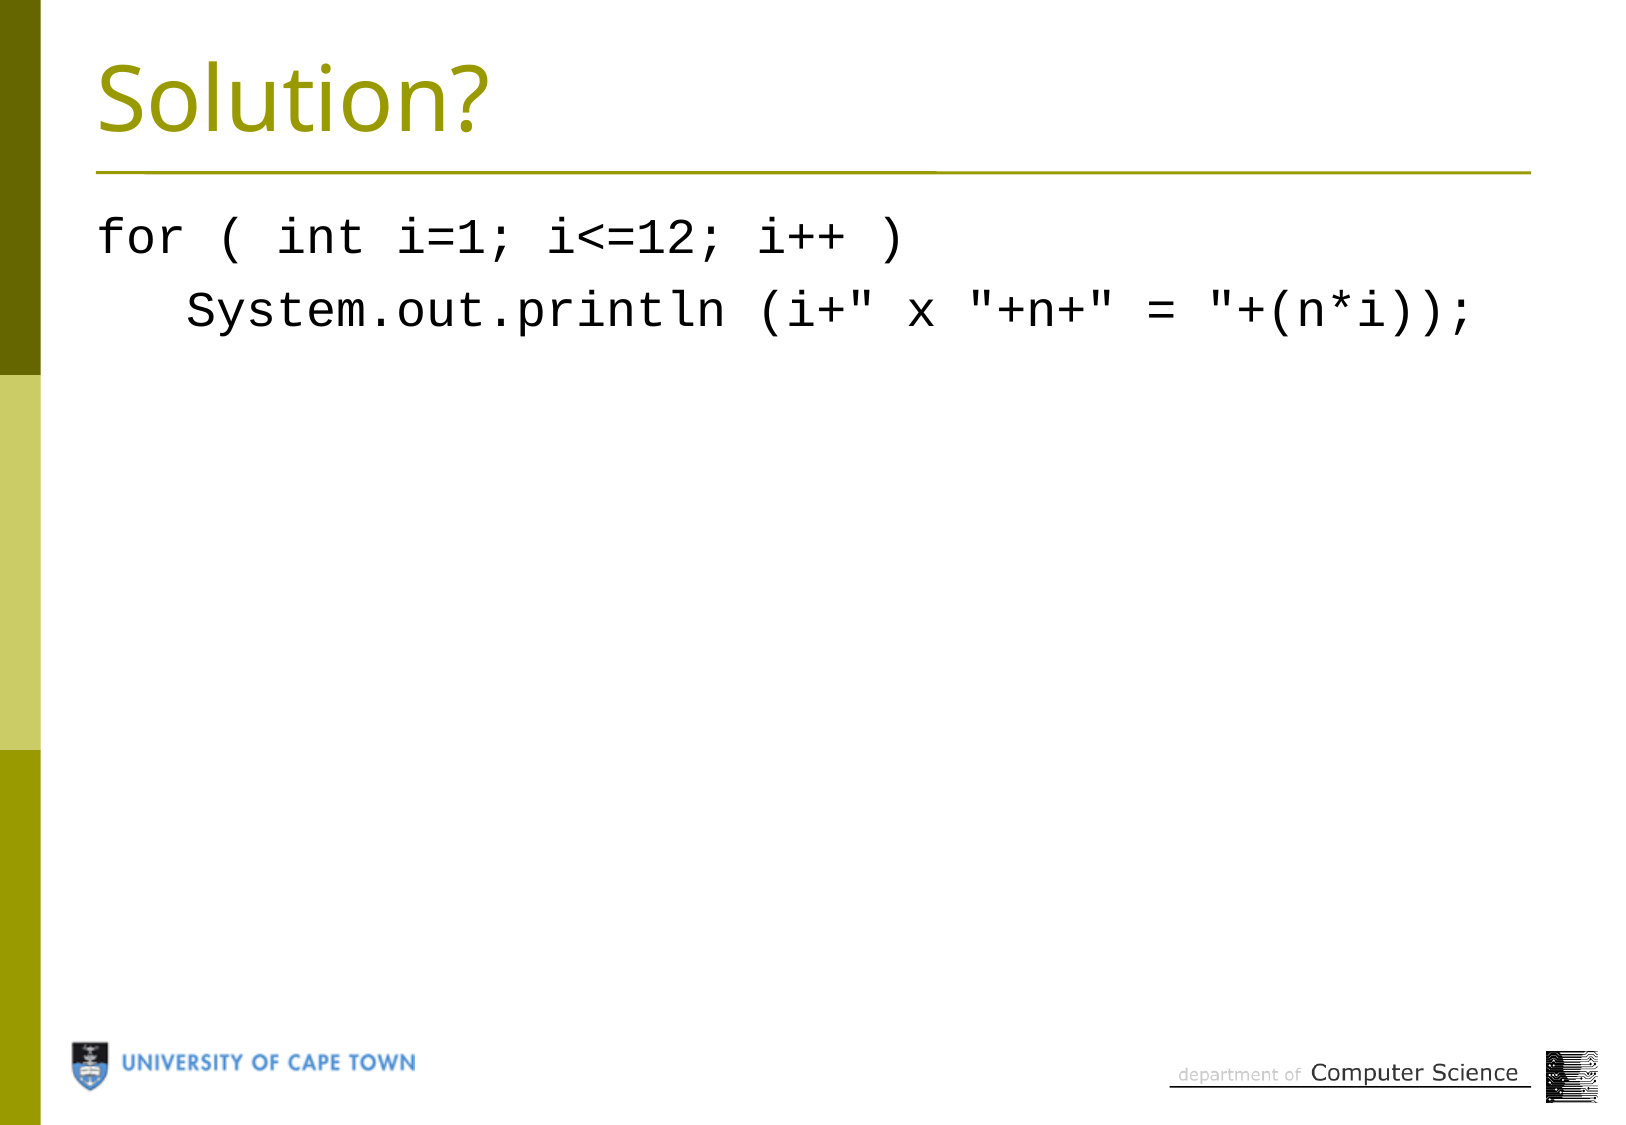

# Solution?
for ( int i=1; i<=12; i++ )
 System.out.println (i+" x "+n+" = "+(n*i));